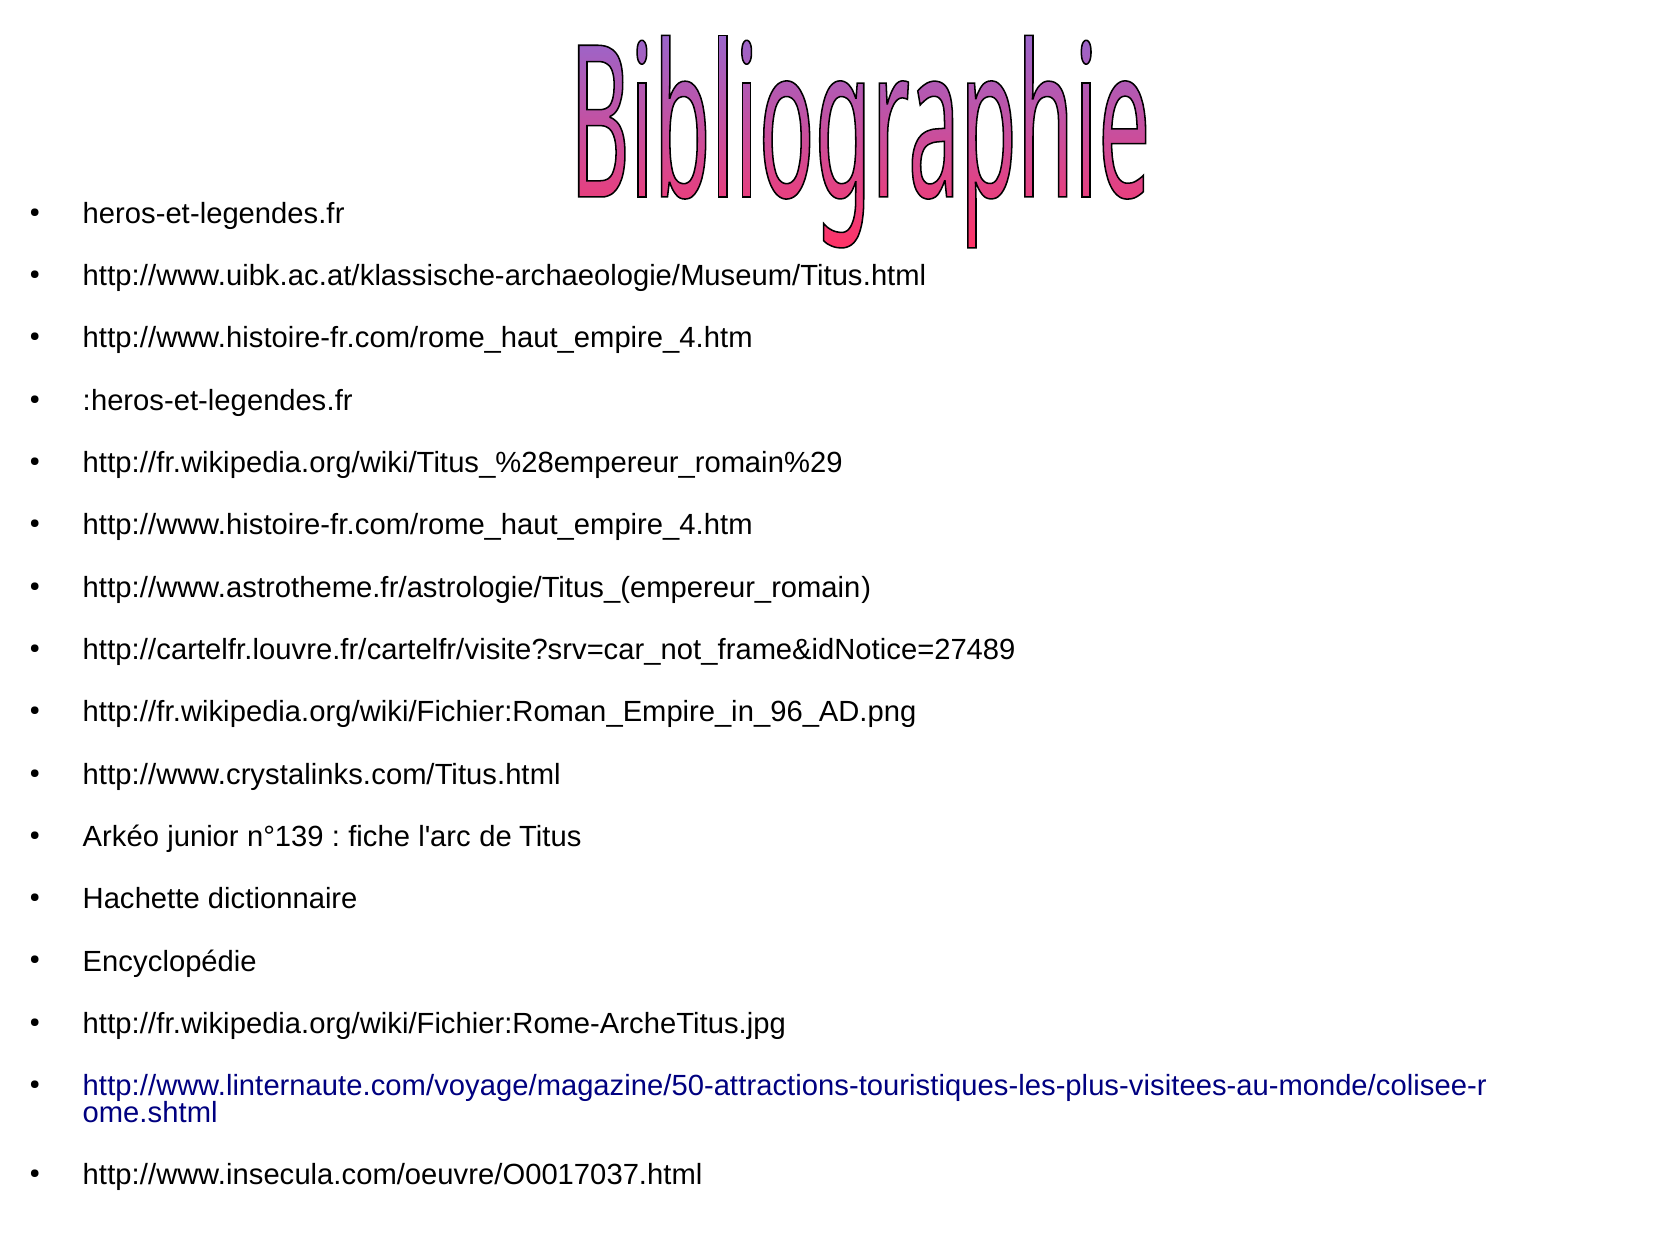

Bibliographie
# heros-et-legendes.fr
http://www.uibk.ac.at/klassische-archaeologie/Museum/Titus.html
http://www.histoire-fr.com/rome_haut_empire_4.htm
:heros-et-legendes.fr
http://fr.wikipedia.org/wiki/Titus_%28empereur_romain%29
http://www.histoire-fr.com/rome_haut_empire_4.htm
http://www.astrotheme.fr/astrologie/Titus_(empereur_romain)
http://cartelfr.louvre.fr/cartelfr/visite?srv=car_not_frame&idNotice=27489
http://fr.wikipedia.org/wiki/Fichier:Roman_Empire_in_96_AD.png
http://www.crystalinks.com/Titus.html
Arkéo junior n°139 : fiche l'arc de Titus
Hachette dictionnaire
Encyclopédie
http://fr.wikipedia.org/wiki/Fichier:Rome-ArcheTitus.jpg
http://www.linternaute.com/voyage/magazine/50-attractions-touristiques-les-plus-visitees-au-monde/colisee-rome.shtml
http://www.insecula.com/oeuvre/O0017037.html